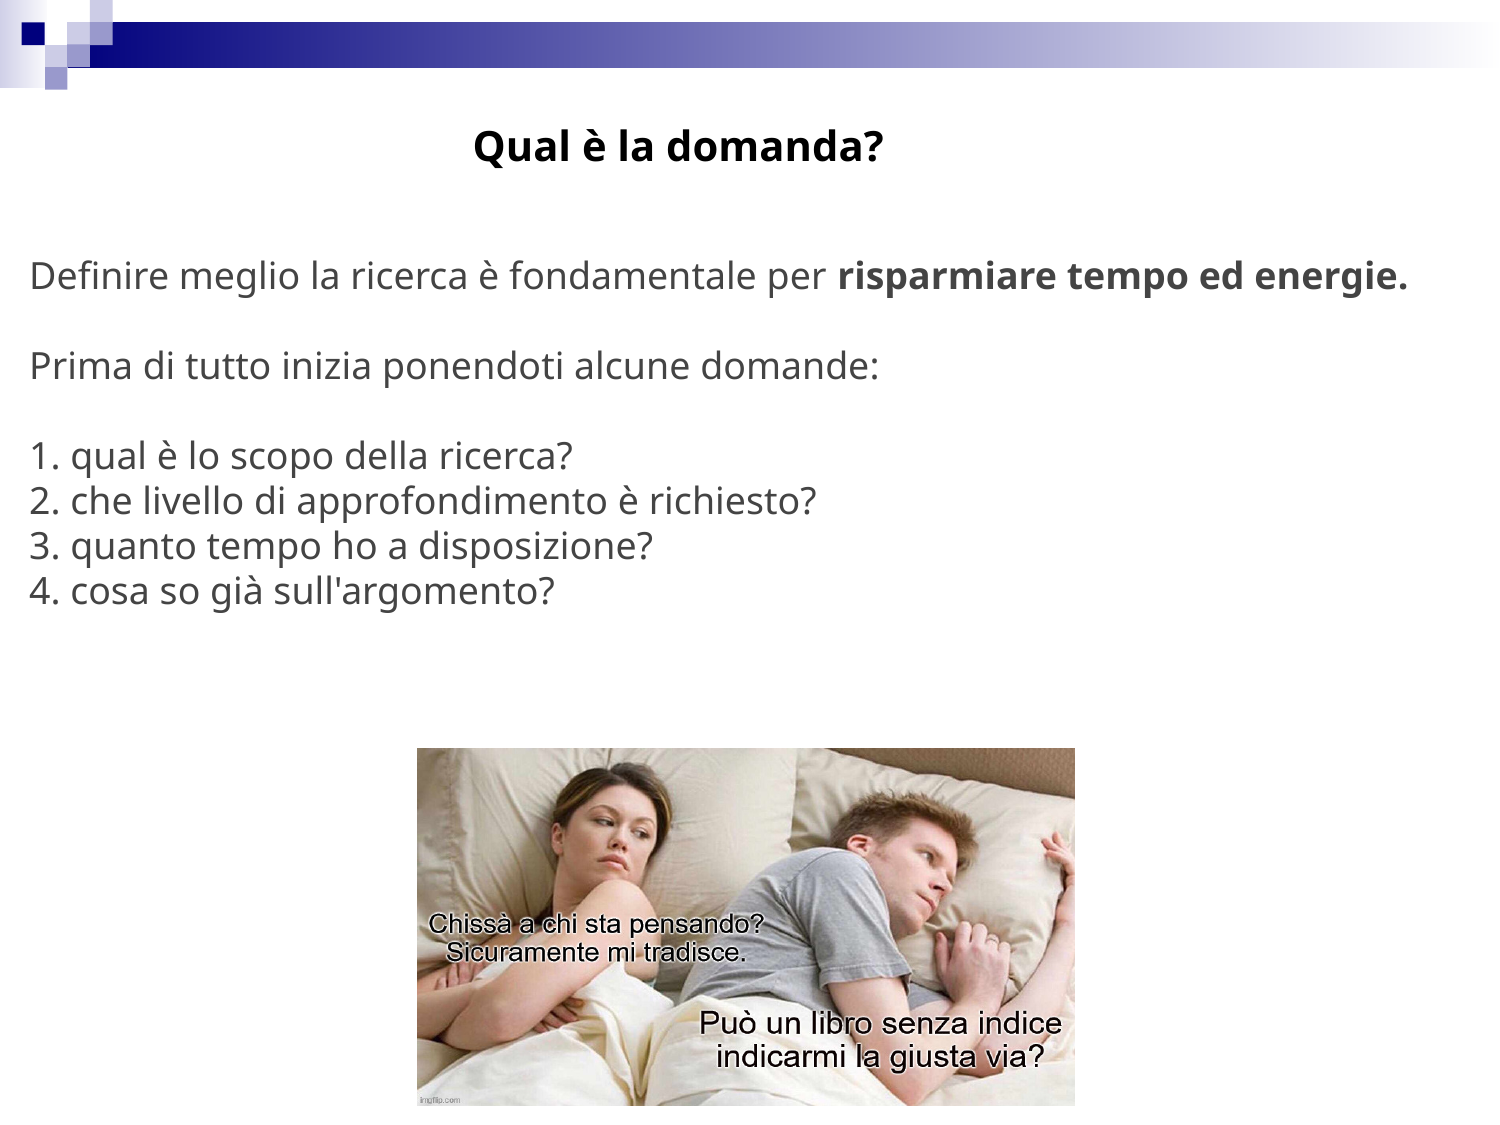

Qual è la domanda?
Definire meglio la ricerca è fondamentale per risparmiare tempo ed energie.
Prima di tutto inizia ponendoti alcune domande:
1. qual è lo scopo della ricerca?
2. che livello di approfondimento è richiesto?
3. quanto tempo ho a disposizione?
4. cosa so già sull'argomento?